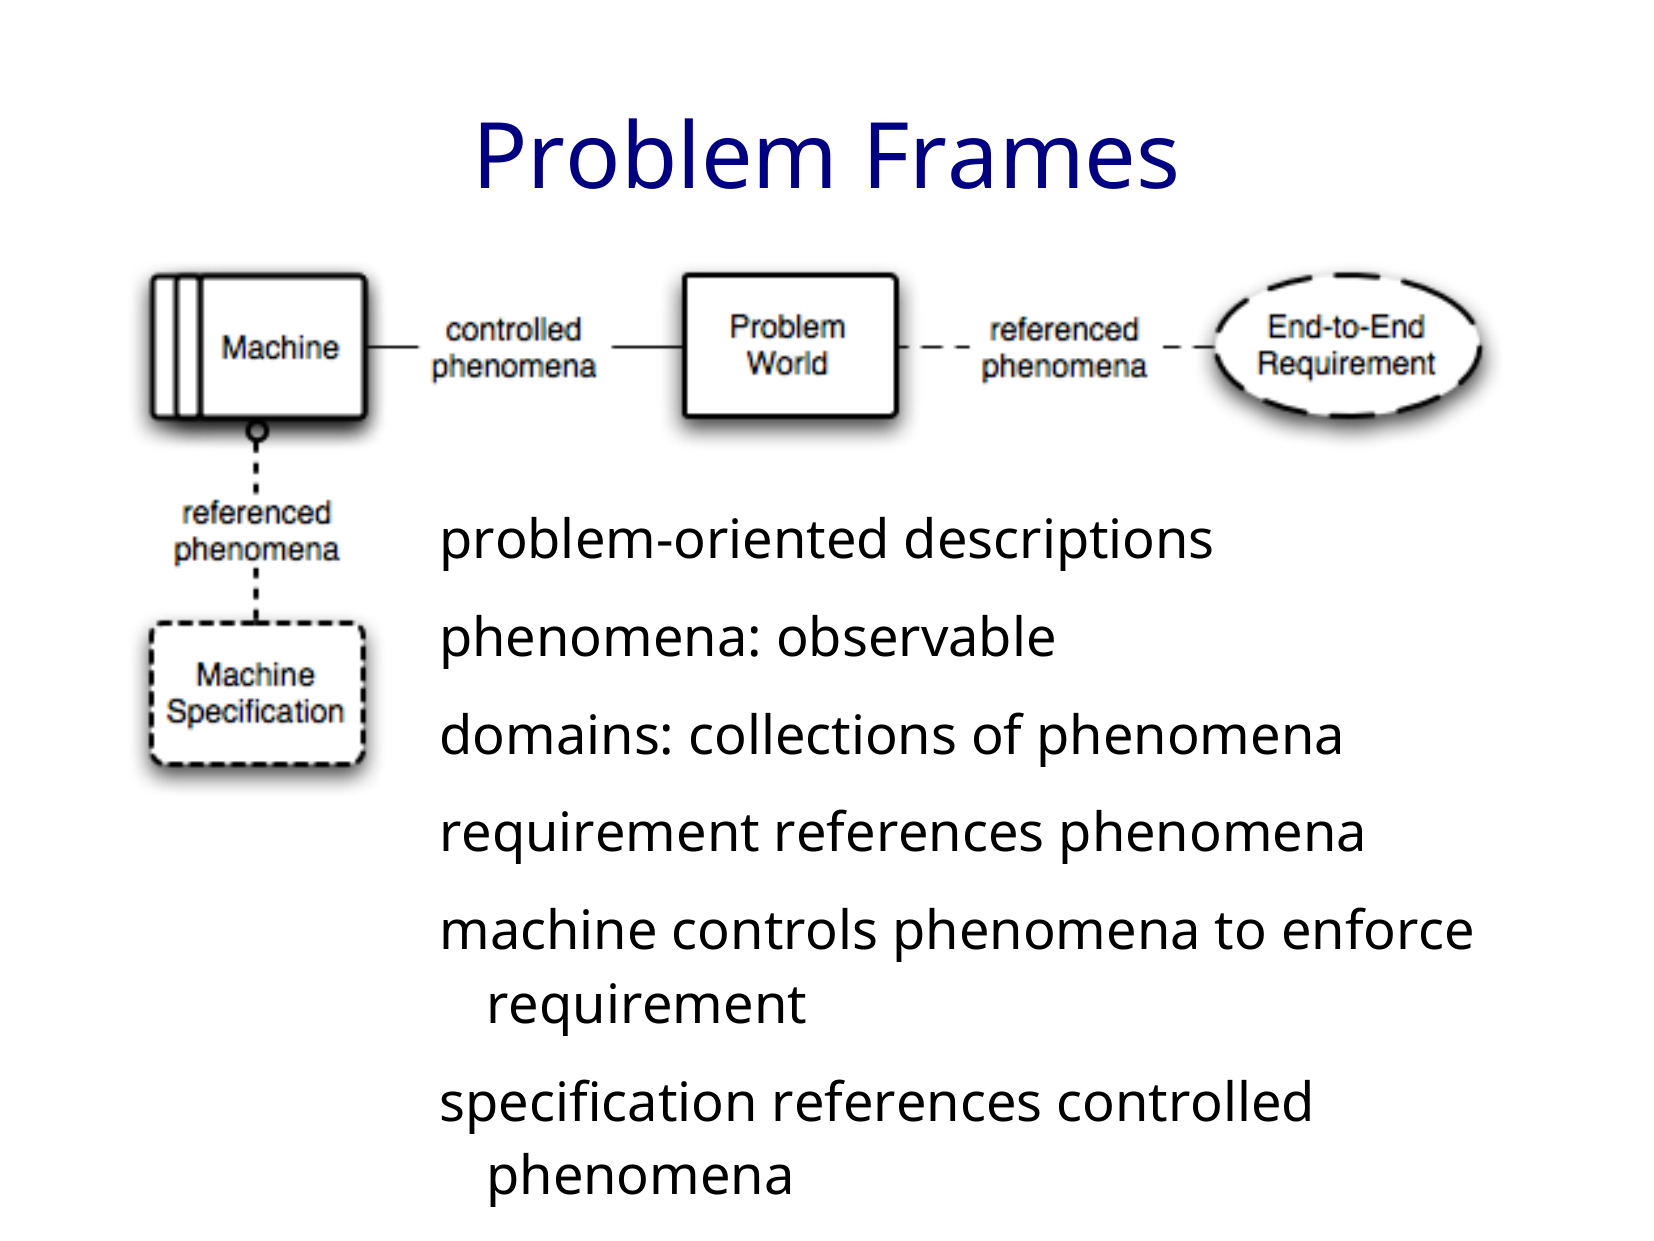

# Problem Frames
problem-oriented descriptions
phenomena: observable
domains: collections of phenomena
requirement references phenomena
machine controls phenomena to enforce requirement
specification references controlled phenomena